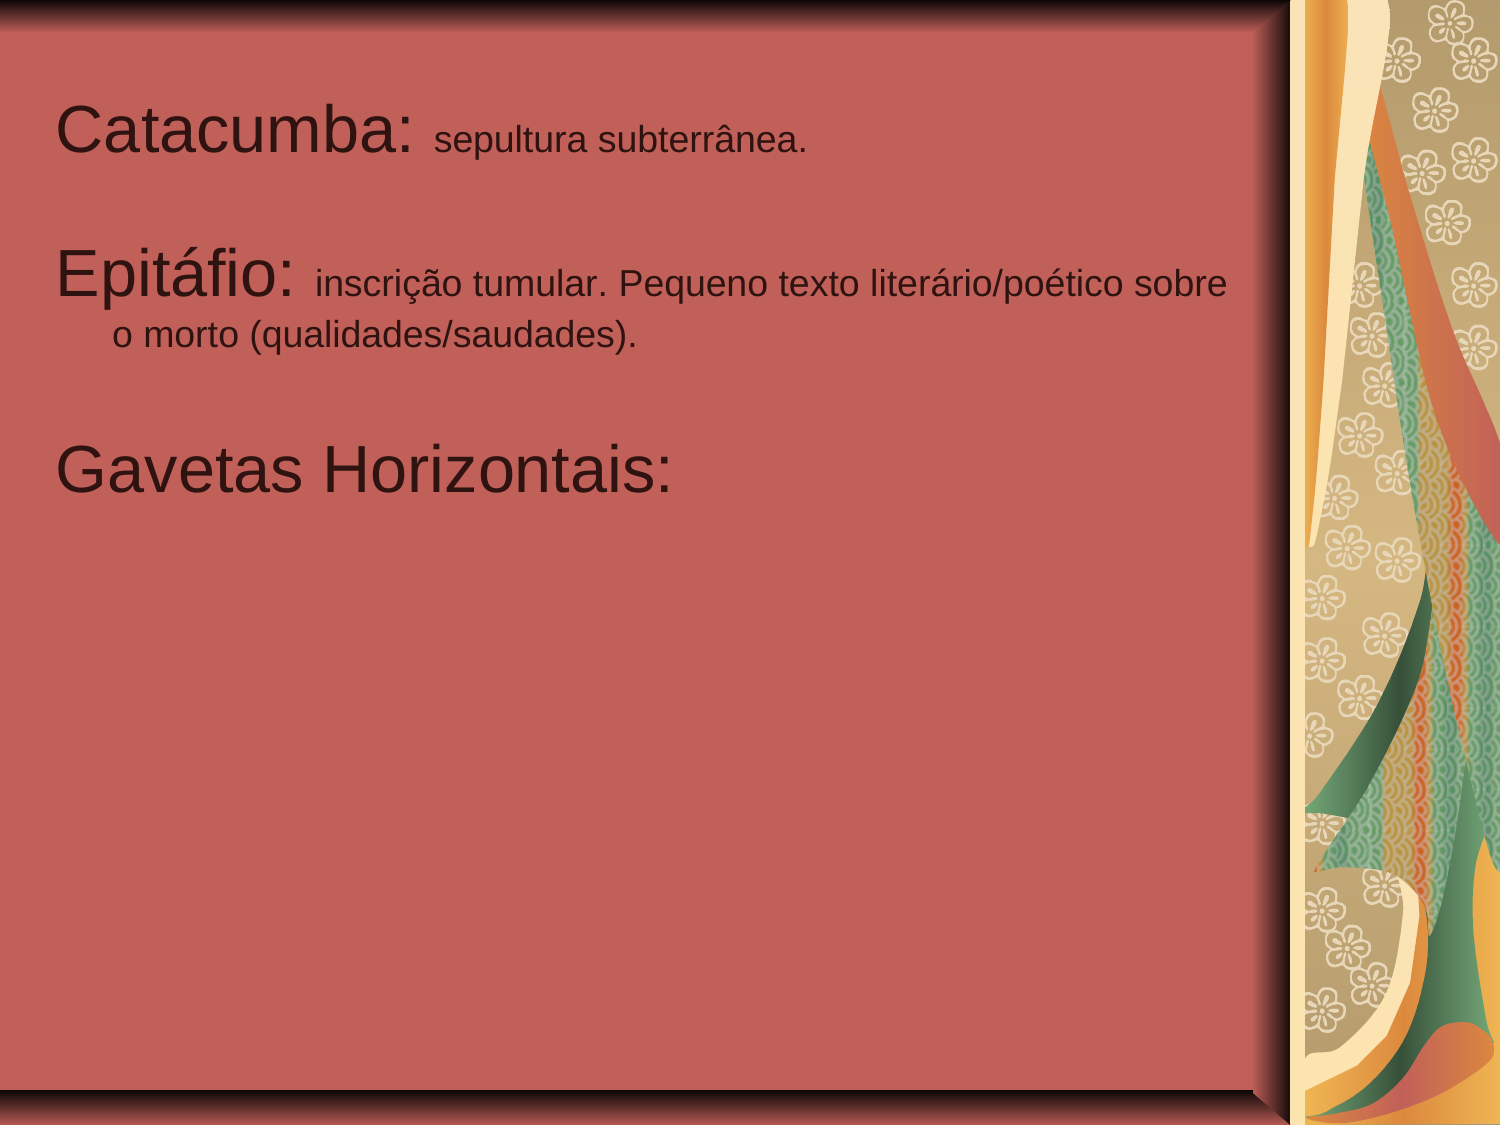

#
Catacumba: sepultura subterrânea.
Epitáfio: inscrição tumular. Pequeno texto literário/poético sobre o morto (qualidades/saudades).
Gavetas Horizontais: